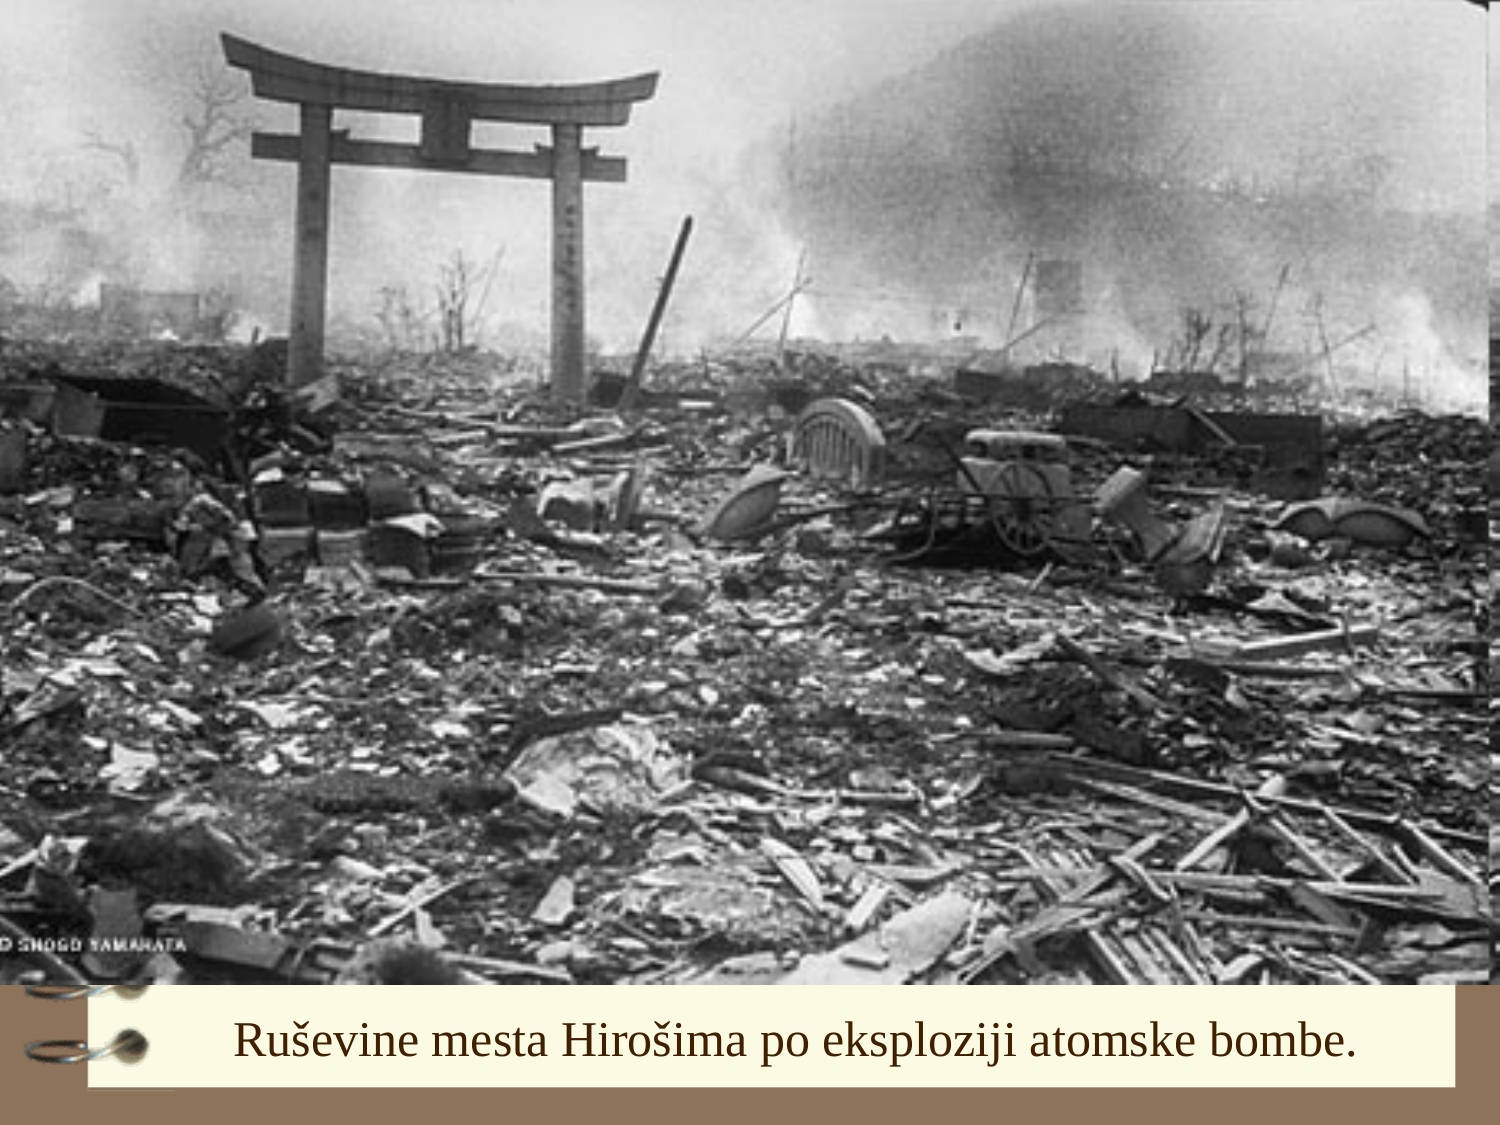

Ruševine mesta Hirošima po eksploziji atomske bombe.